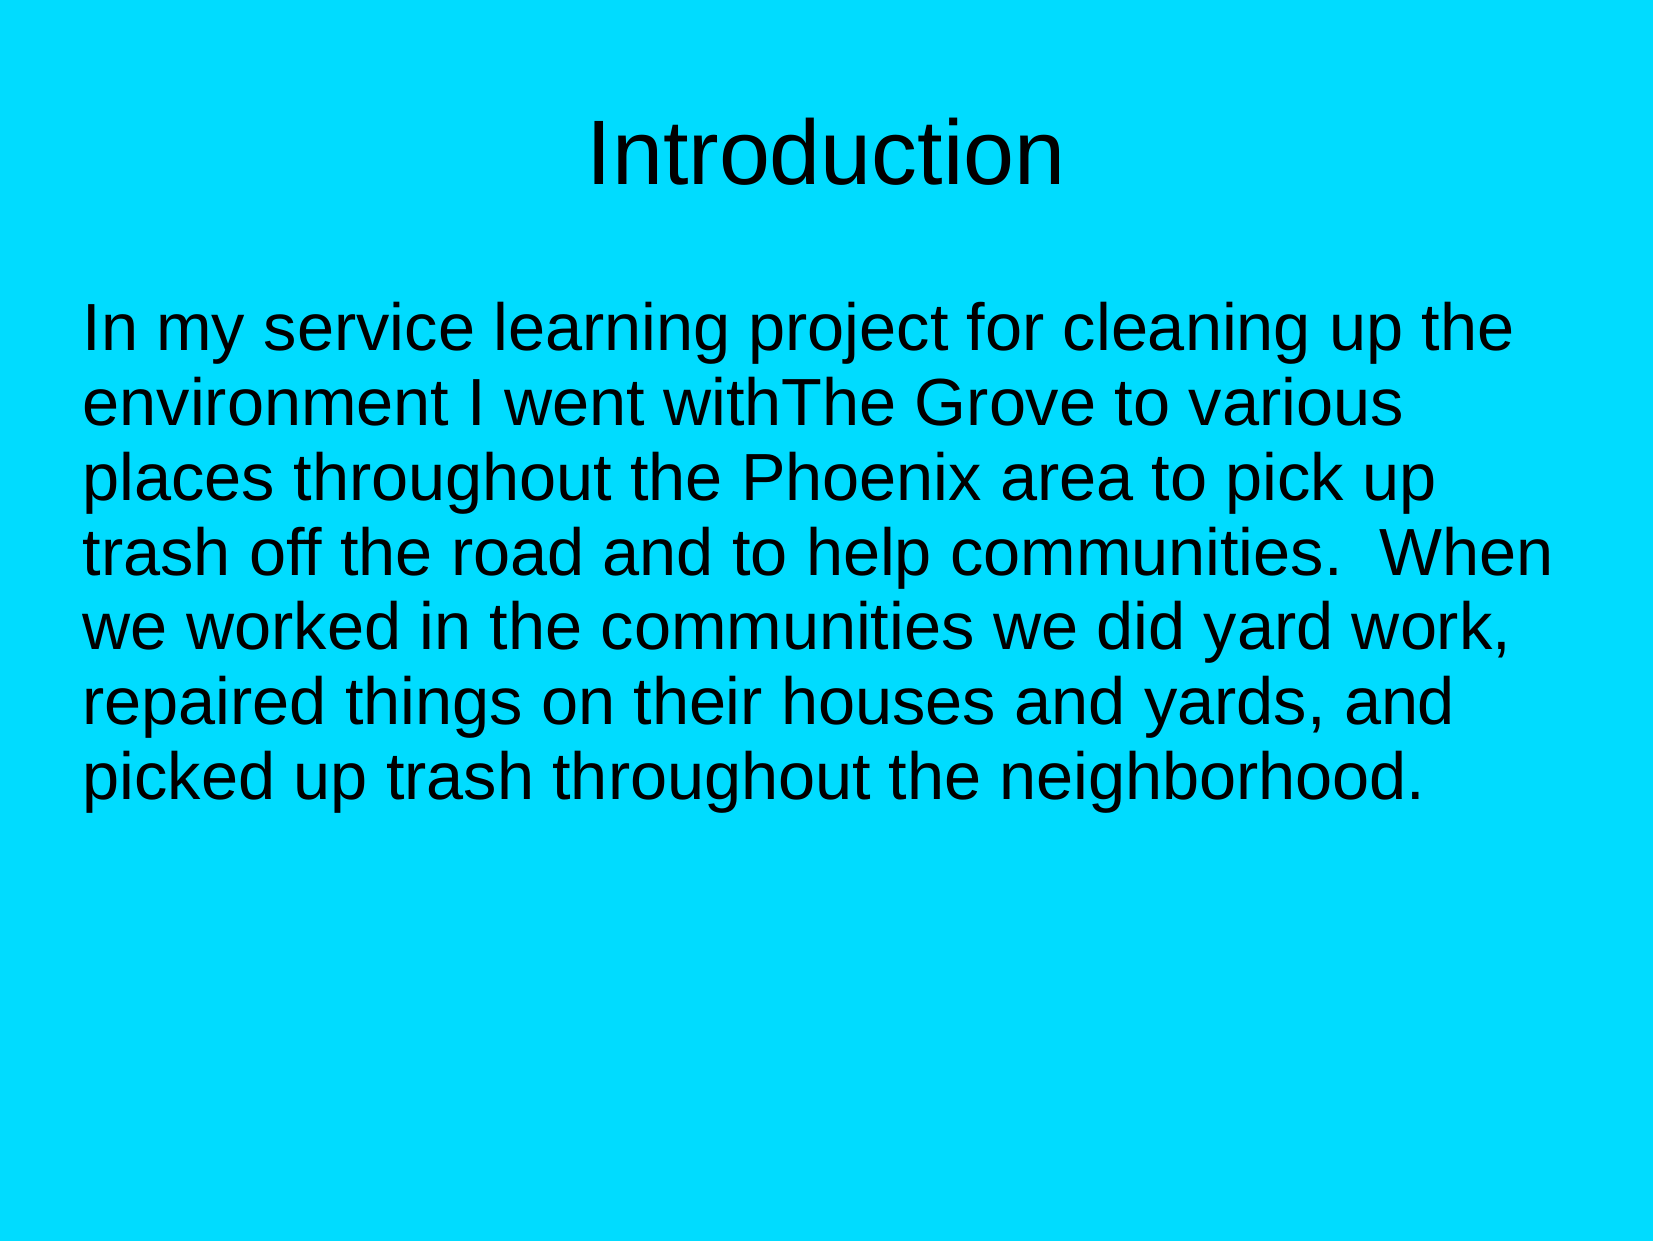

# Introduction
In my service learning project for cleaning up the environment I went withThe Grove to various places throughout the Phoenix area to pick up trash off the road and to help communities. When we worked in the communities we did yard work, repaired things on their houses and yards, and picked up trash throughout the neighborhood.